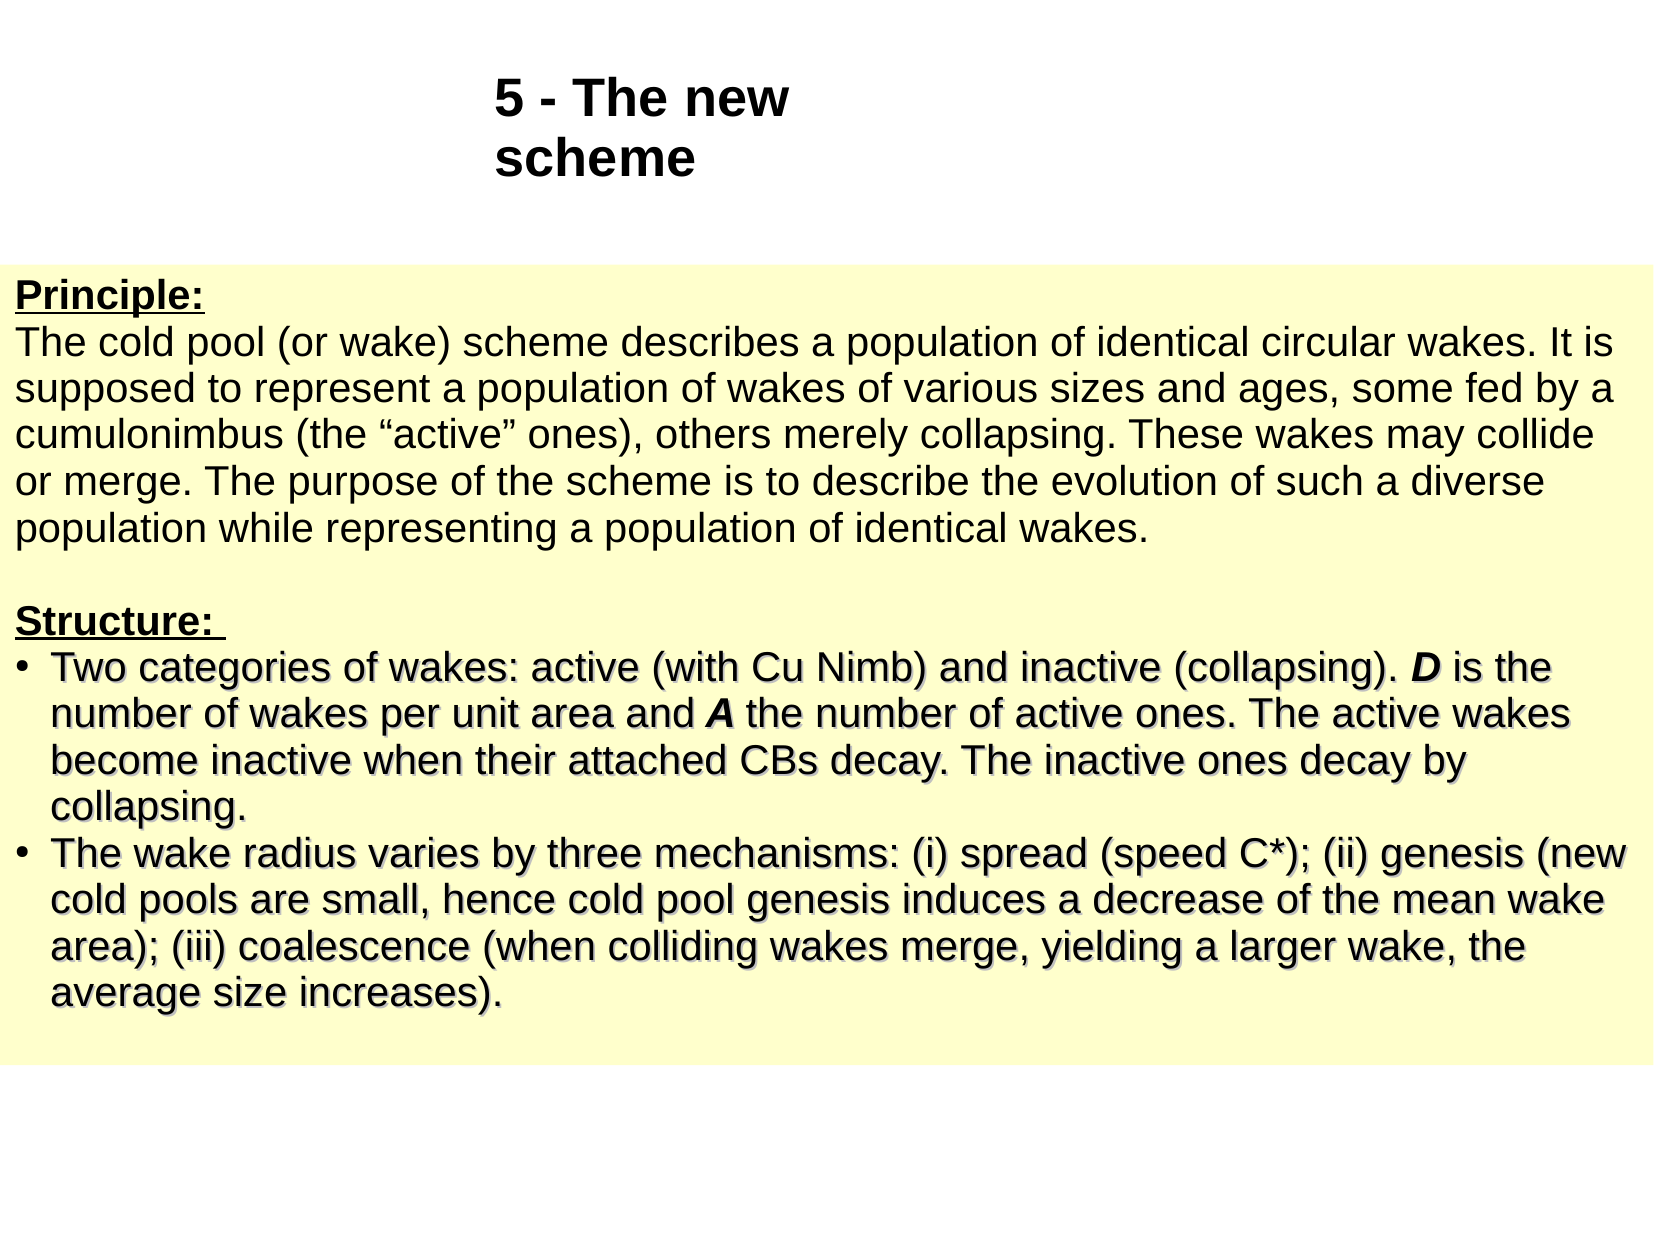

5 - The new scheme
Principle:
The cold pool (or wake) scheme describes a population of identical circular wakes. It is supposed to represent a population of wakes of various sizes and ages, some fed by a cumulonimbus (the “active” ones), others merely collapsing. These wakes may collide or merge. The purpose of the scheme is to describe the evolution of such a diverse population while representing a population of identical wakes.
Structure:
Two categories of wakes: active (with Cu Nimb) and inactive (collapsing). D is the number of wakes per unit area and A the number of active ones. The active wakes become inactive when their attached CBs decay. The inactive ones decay by collapsing.
The wake radius varies by three mechanisms: (i) spread (speed C*); (ii) genesis (new cold pools are small, hence cold pool genesis induces a decrease of the mean wake area); (iii) coalescence (when colliding wakes merge, yielding a larger wake, the average size increases).